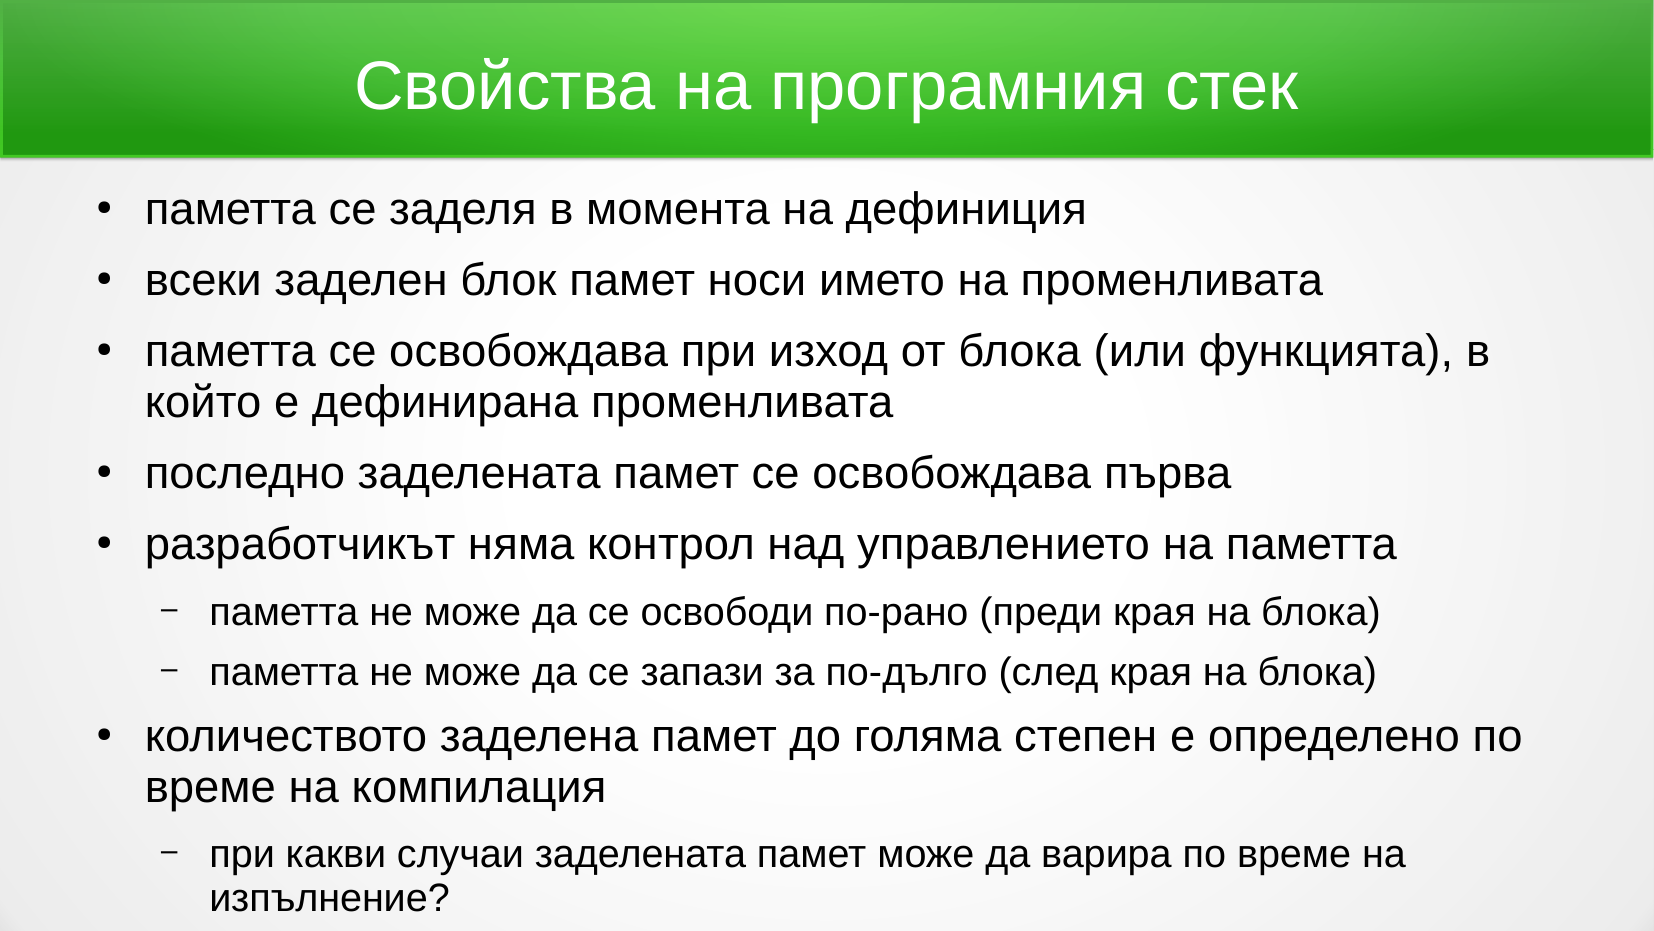

# Свойства на програмния стек
паметта се заделя в момента на дефиниция
всеки заделен блок памет носи името на променливата
паметта се освобождава при изход от блока (или функцията), в който е дефинирана променливата
последно заделената памет се освобождава първа
разработчикът няма контрол над управлението на паметта
паметта не може да се освободи по-рано (преди края на блока)
паметта не може да се запази за по-дълго (след края на блока)
количеството заделена памет до голяма степен е определено по време на компилация
при какви случаи заделената памет може да варира по време на изпълнение?